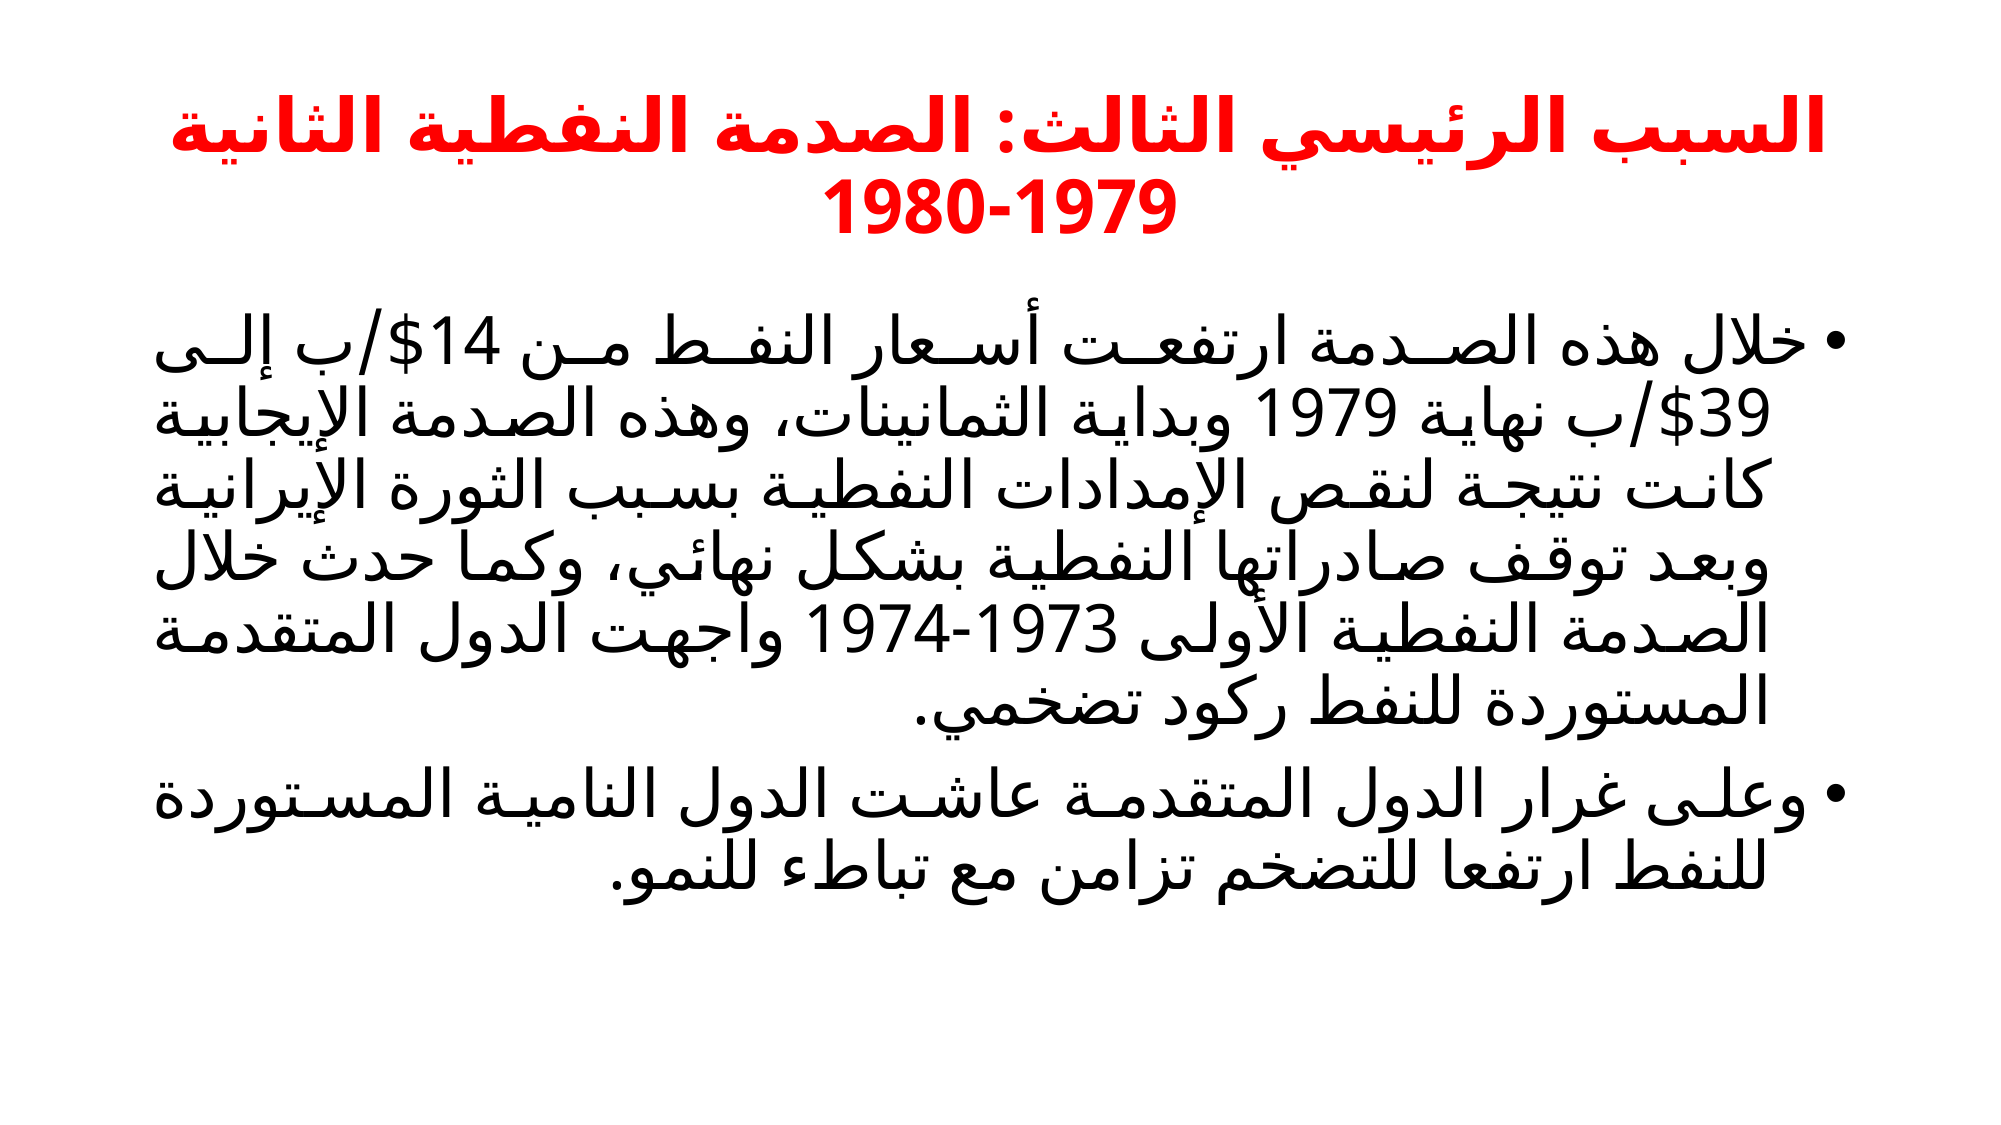

# السبب الرئيسي الثالث: الصدمة النفطية الثانية 1979-1980
خلال هذه الصدمة ارتفعت أسعار النفط من 14$/ب إلى 39$/ب نهاية 1979 وبداية الثمانينات، وهذه الصدمة الإيجابية كانت نتيجة لنقص الإمدادات النفطية بسبب الثورة الإيرانية وبعد توقف صادراتها النفطية بشكل نهائي، وكما حدث خلال الصدمة النفطية الأولى 1973-1974 واجهت الدول المتقدمة المستوردة للنفط ركود تضخمي.
وعلى غرار الدول المتقدمة عاشت الدول النامية المستوردة للنفط ارتفعا للتضخم تزامن مع تباطء للنمو.